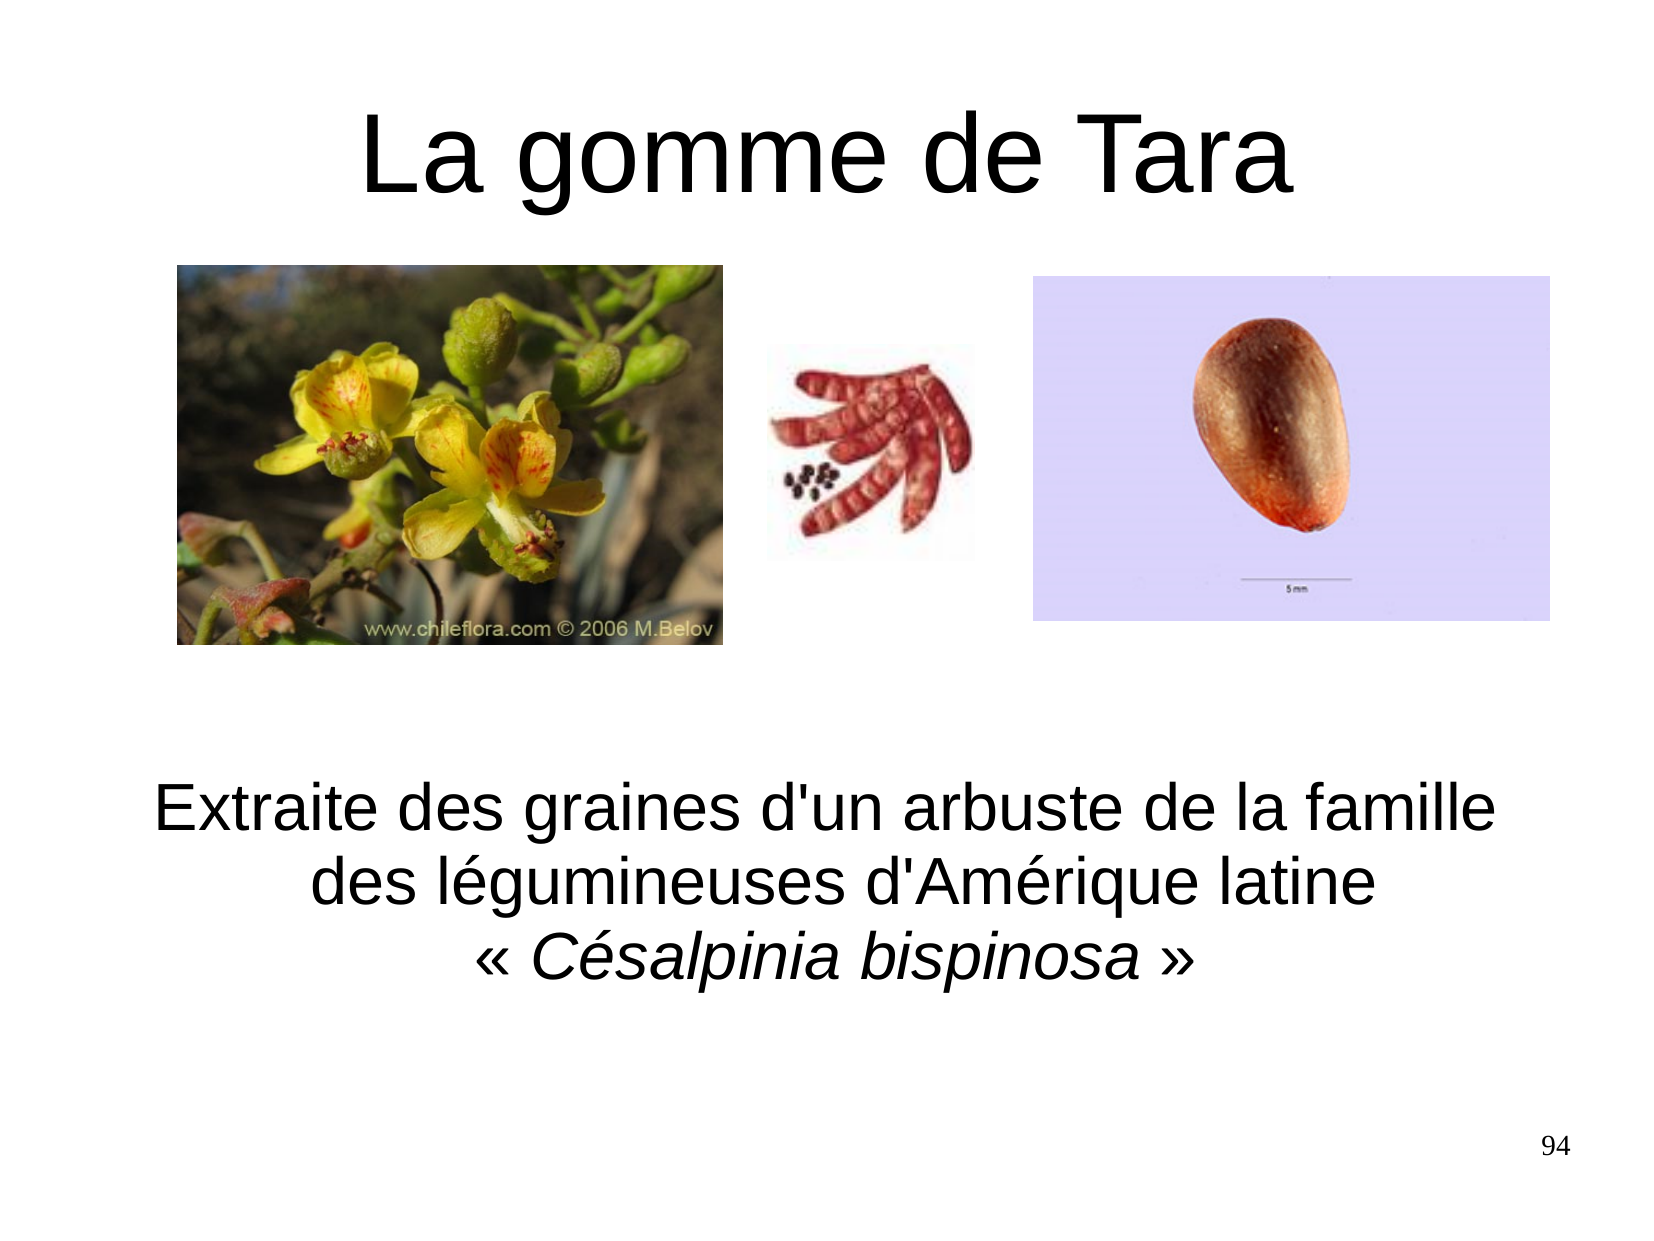

# La gomme de Tara
Extraite des graines d'un arbuste de la famille des légumineuses d'Amérique latine
 « Césalpinia bispinosa »
94